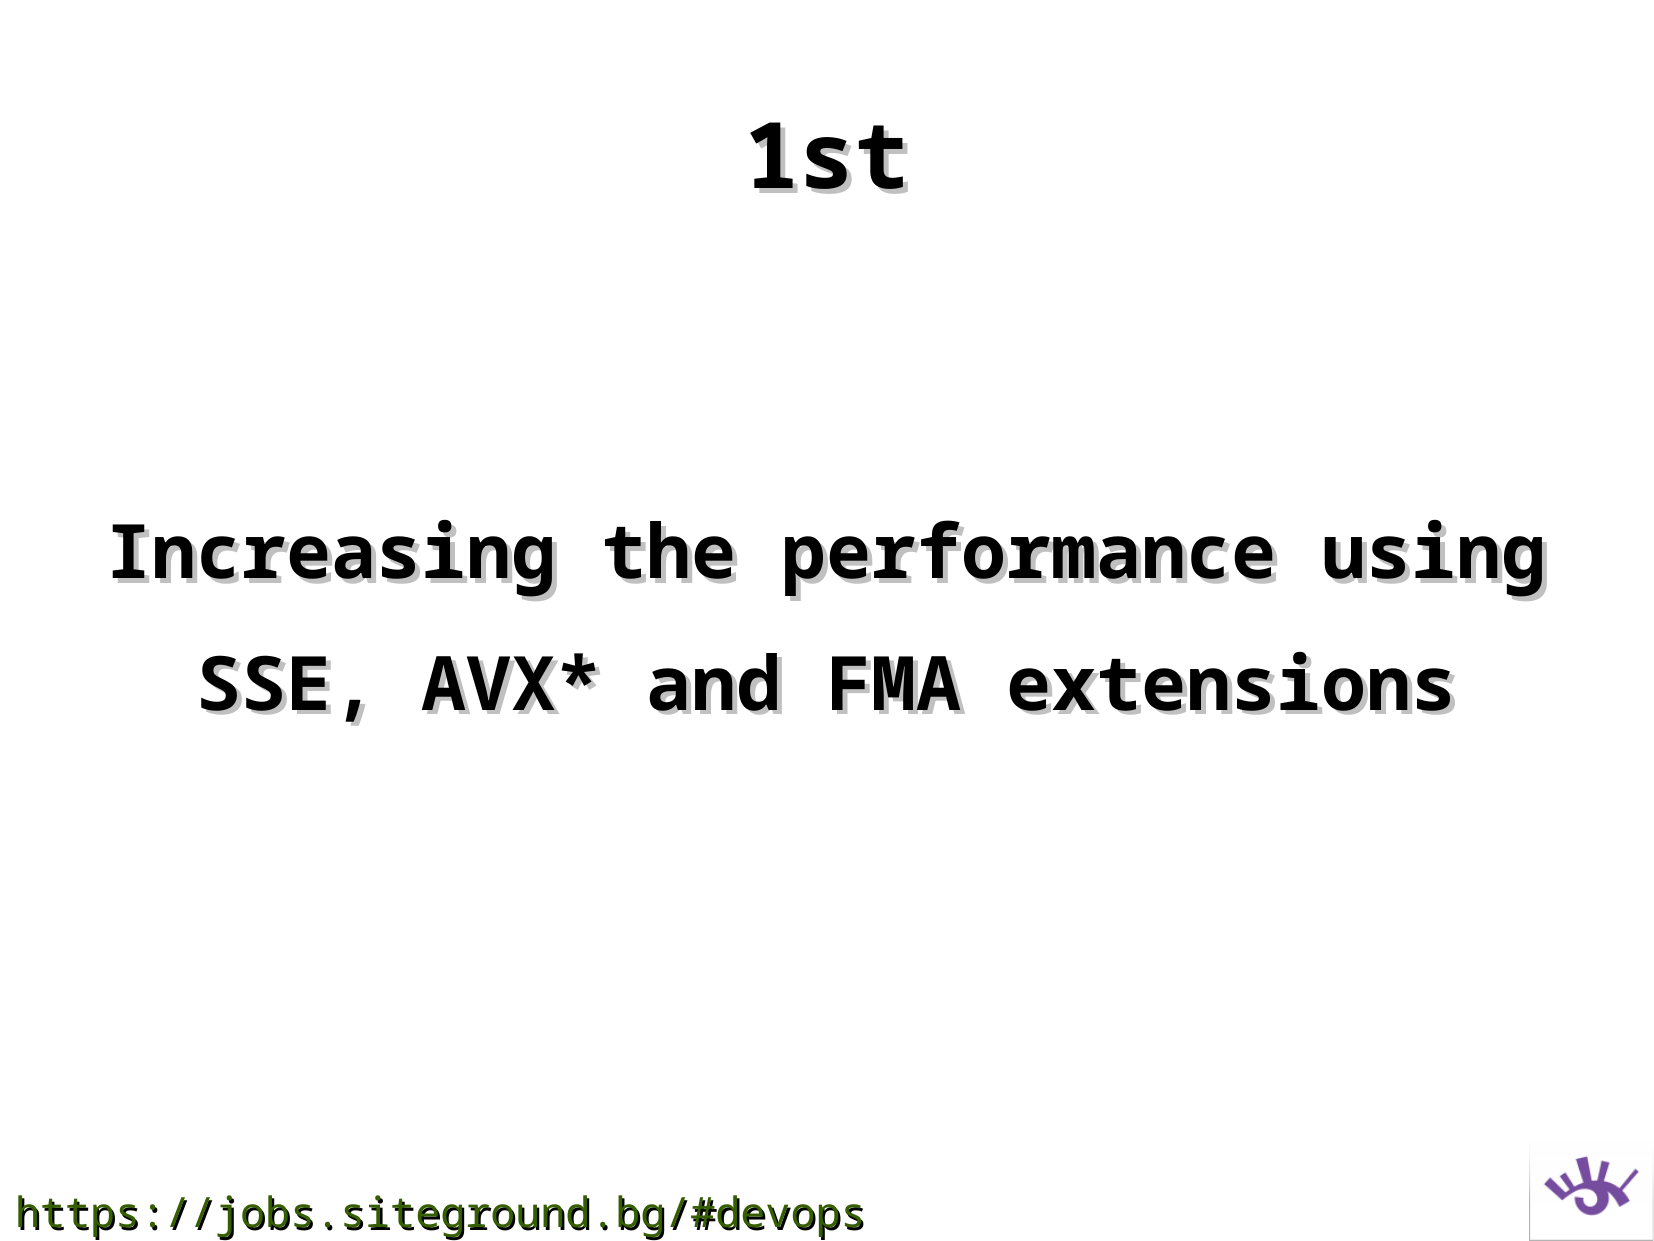

# 1st
Increasing the performance using
SSE, AVX* and FMA extensions
https://jobs.siteground.bg/#devops